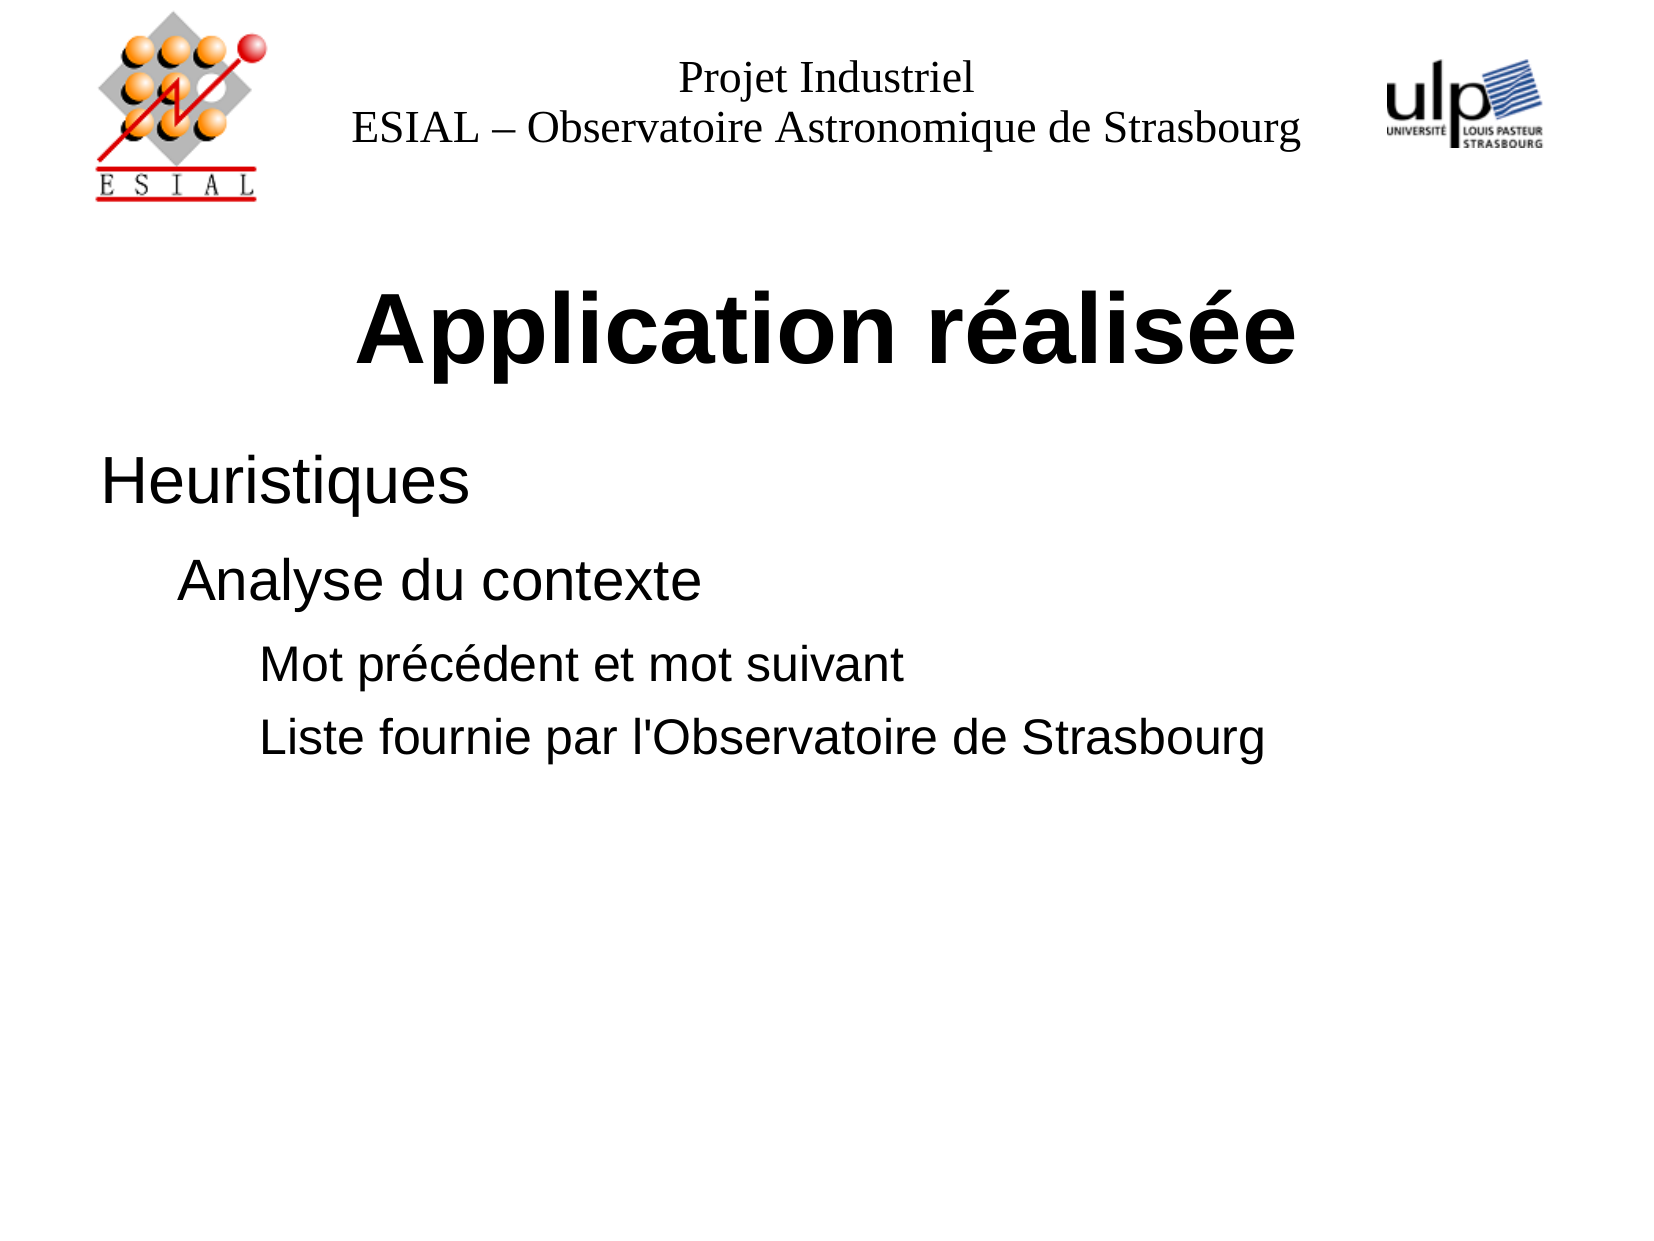

# Projet Industriel ESIAL – Observatoire Astronomique de Strasbourg
Application réalisée
Heuristiques
Analyse du contexte
Mot précédent et mot suivant
Liste fournie par l'Observatoire de Strasbourg